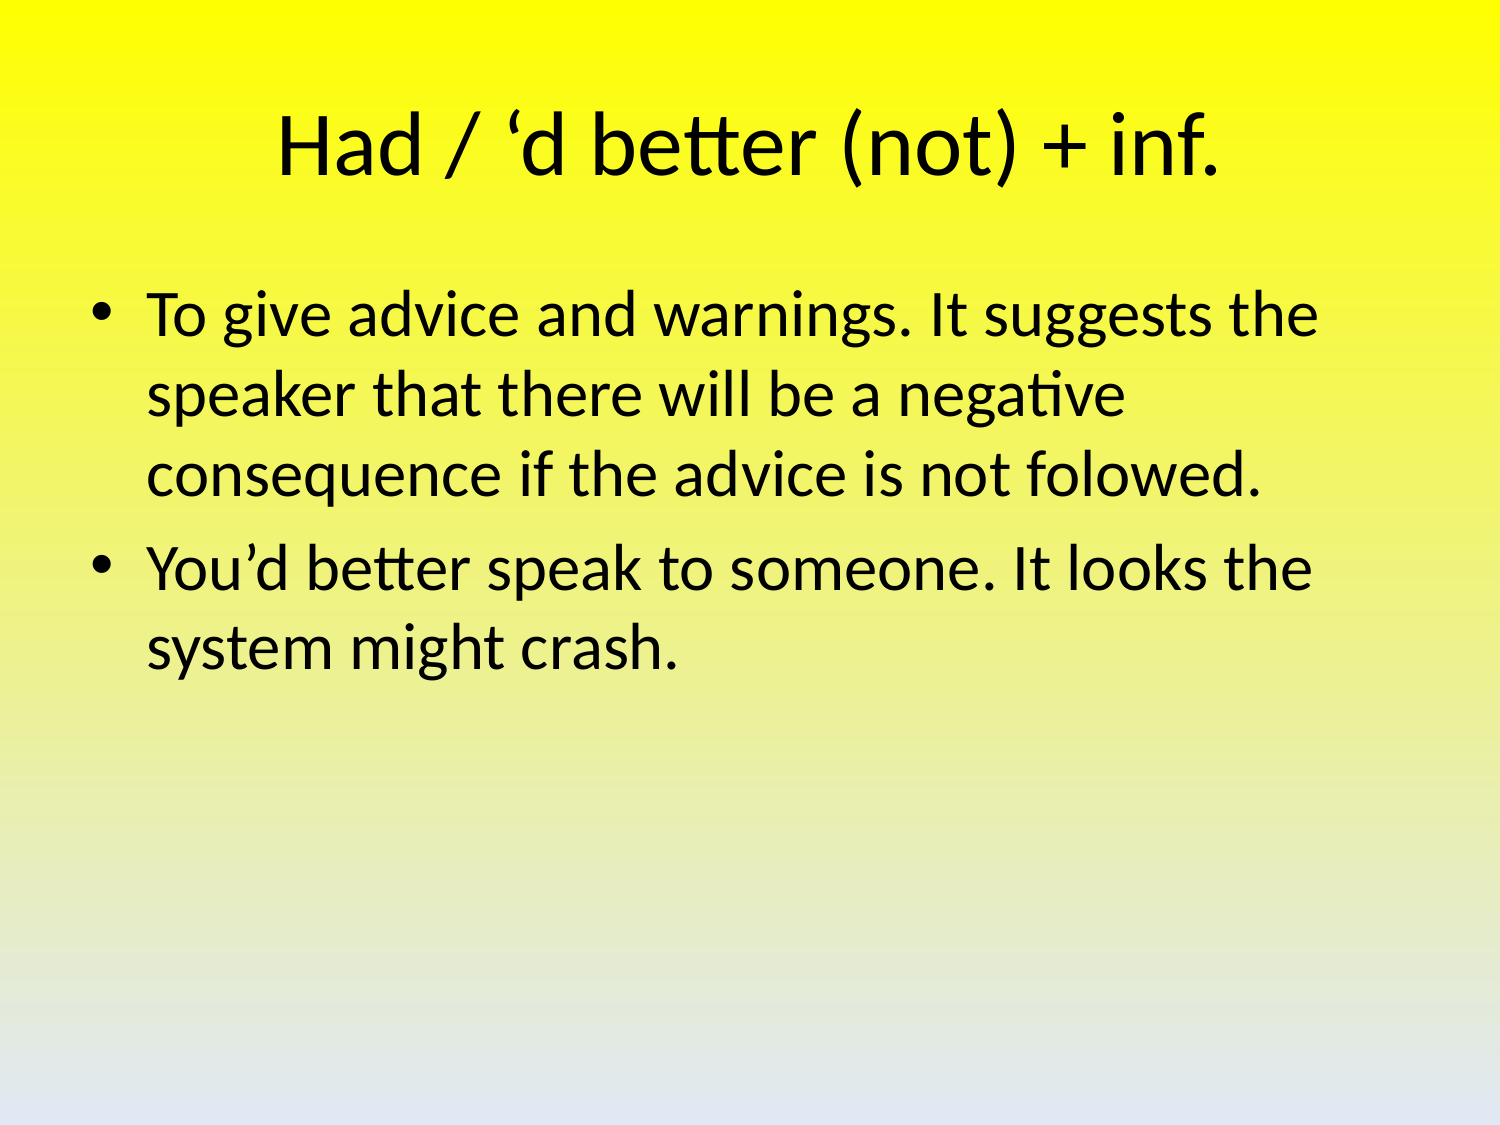

# Had / ‘d better (not) + inf.
To give advice and warnings. It suggests the speaker that there will be a negative consequence if the advice is not folowed.
You’d better speak to someone. It looks the system might crash.